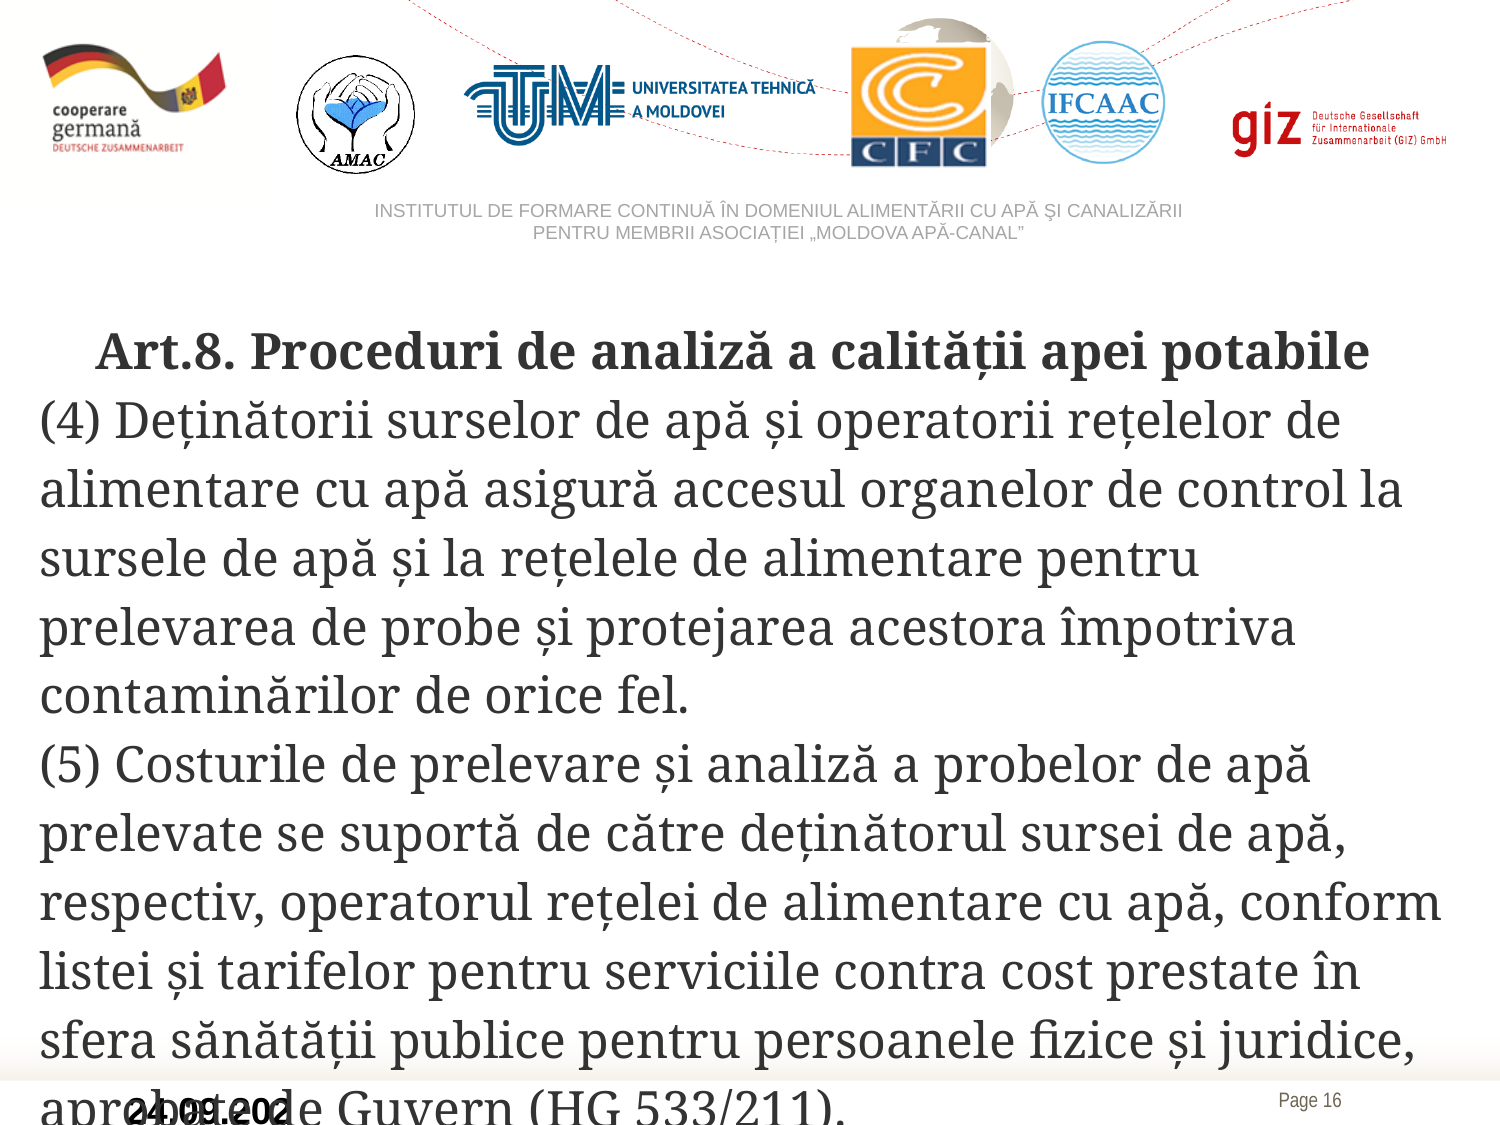

INSTITUTUL DE FORMARE CONTINUĂ ÎN DOMENIUL ALIMENTĂRII CU APĂ ŞI CANALIZĂRII
PENTRU MEMBRII ASOCIAȚIEI „MOLDOVA APĂ-CANAL”
# Art.8. Proceduri de analiză a calității apei potabile (4) Deținătorii surselor de apă și operatorii rețelelor de alimentare cu apă asigură accesul organelor de control la sursele de apă și la rețelele de alimentare pentru prelevarea de probe și protejarea acestora împotriva contaminărilor de orice fel. (5) Costurile de prelevare și analiză a probelor de apă prelevate se suportă de către deținătorul sursei de apă, respectiv, operatorul rețelei de alimentare cu apă, conform listei și tarifelor pentru serviciile contra cost prestate în sfera sănătății publice pentru persoanele fizice și juridice, aprobate de Guvern (HG 533/211).